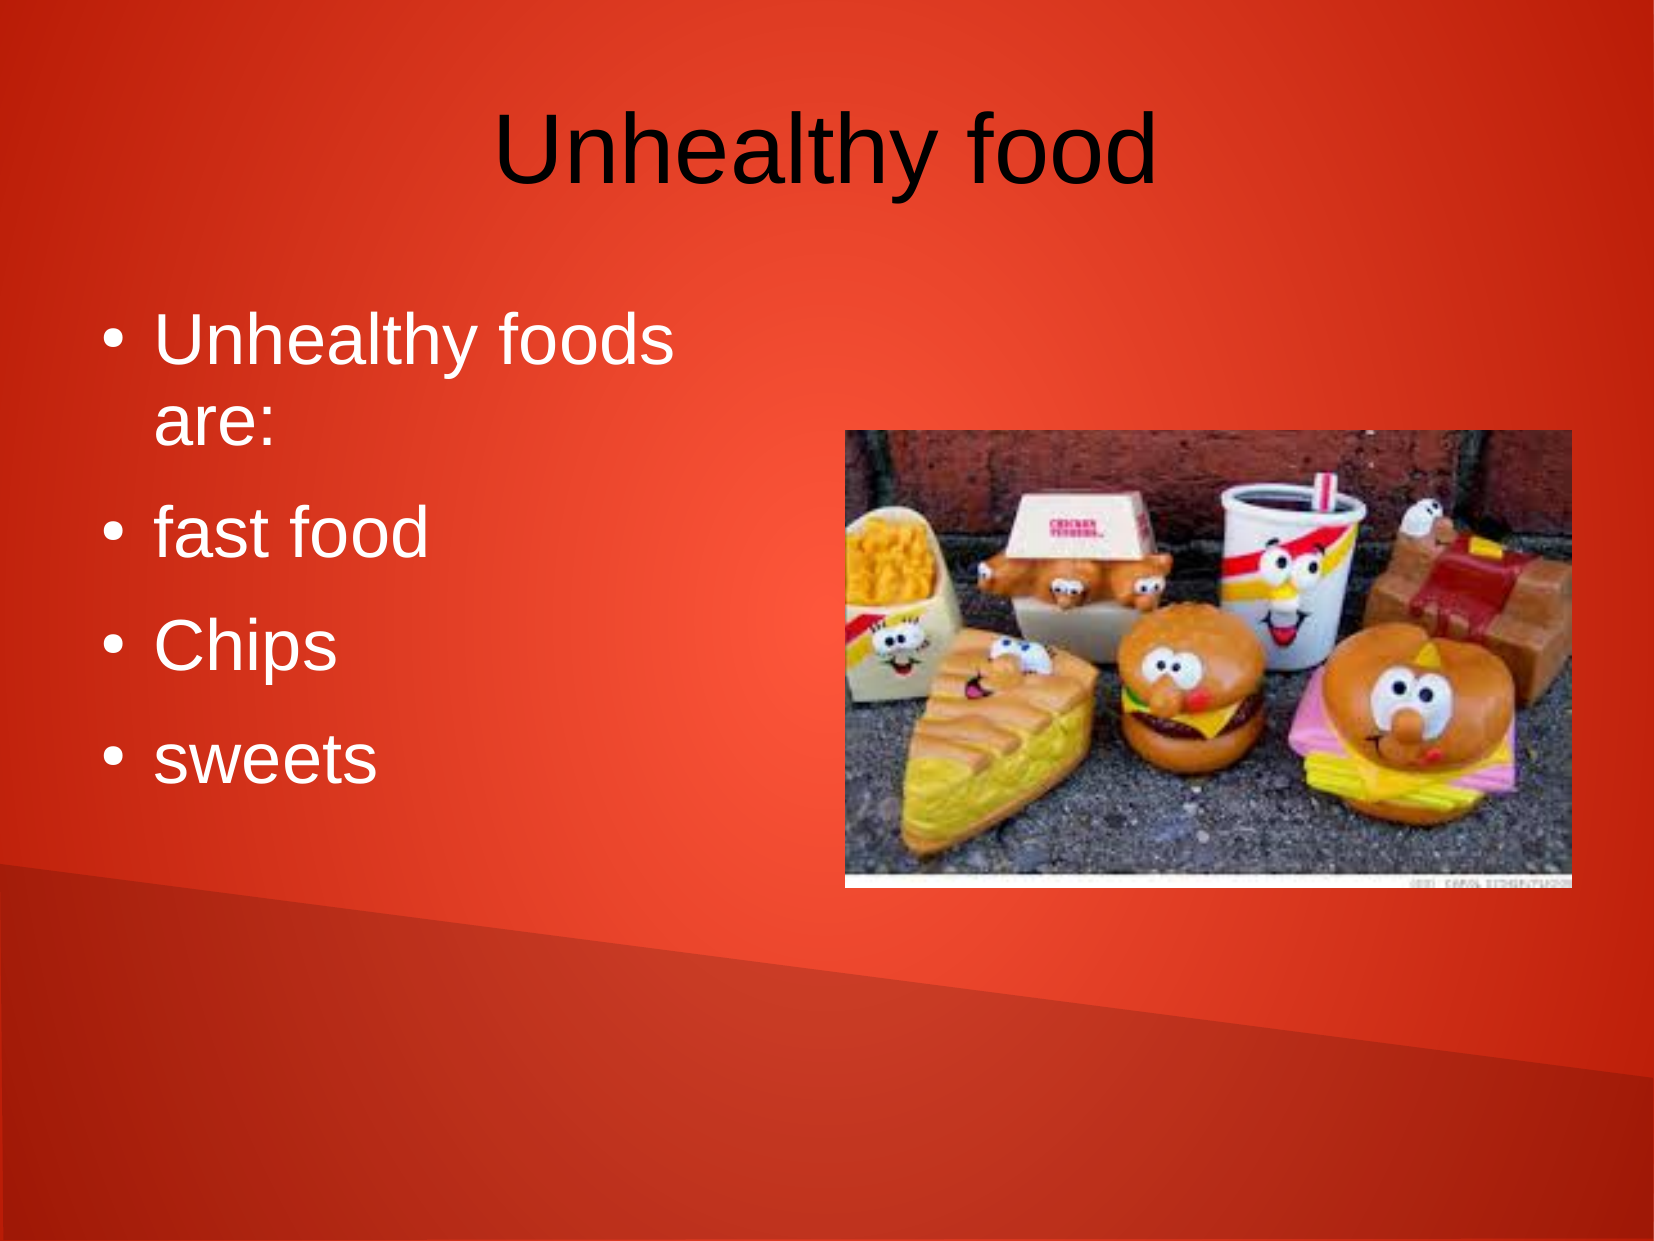

# Unhealthy food
Unhealthy foods are:
fast food
Chips
sweets